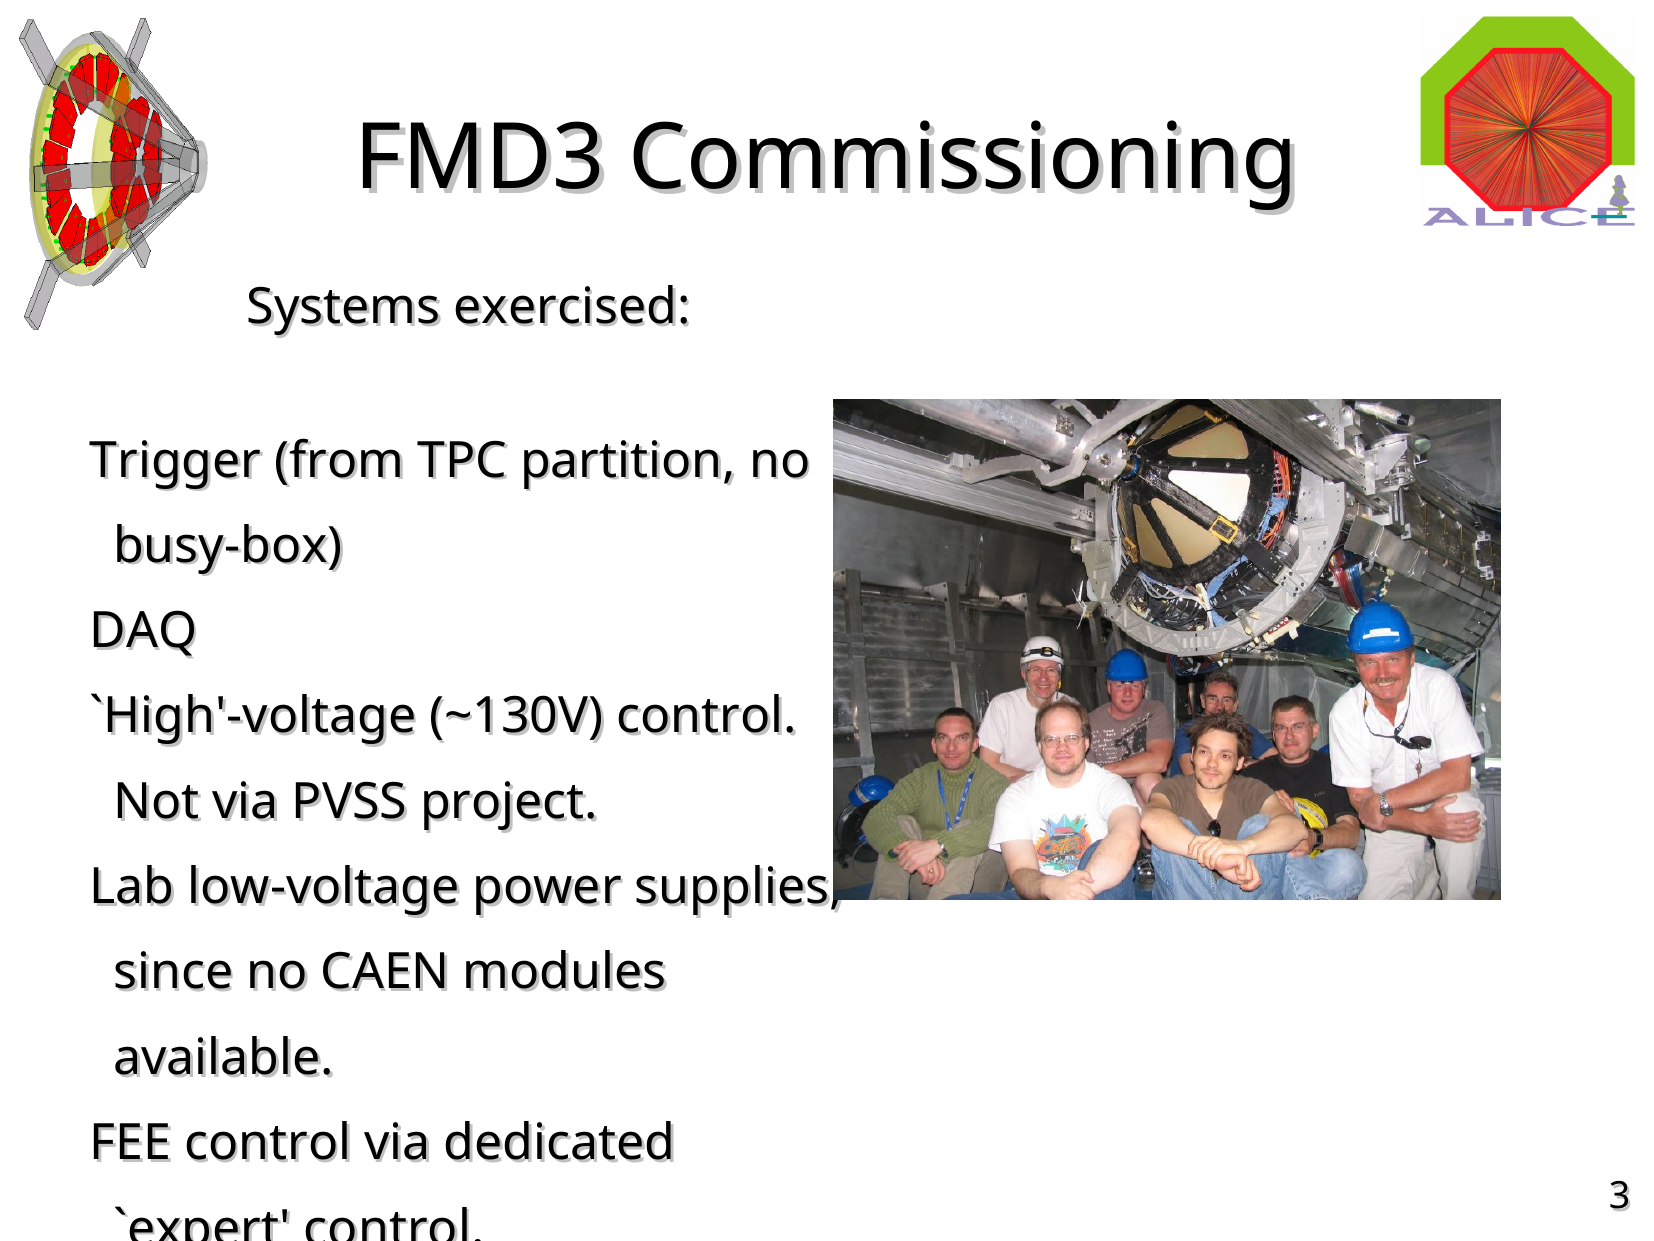

# FMD3 Commissioning
Systems exercised:
Trigger (from TPC partition, no busy-box)
DAQ
`High'-voltage (~130V) control. Not via PVSS project.
Lab low-voltage power supplies, since no CAEN modules available.
FEE control via dedicated `expert' control.